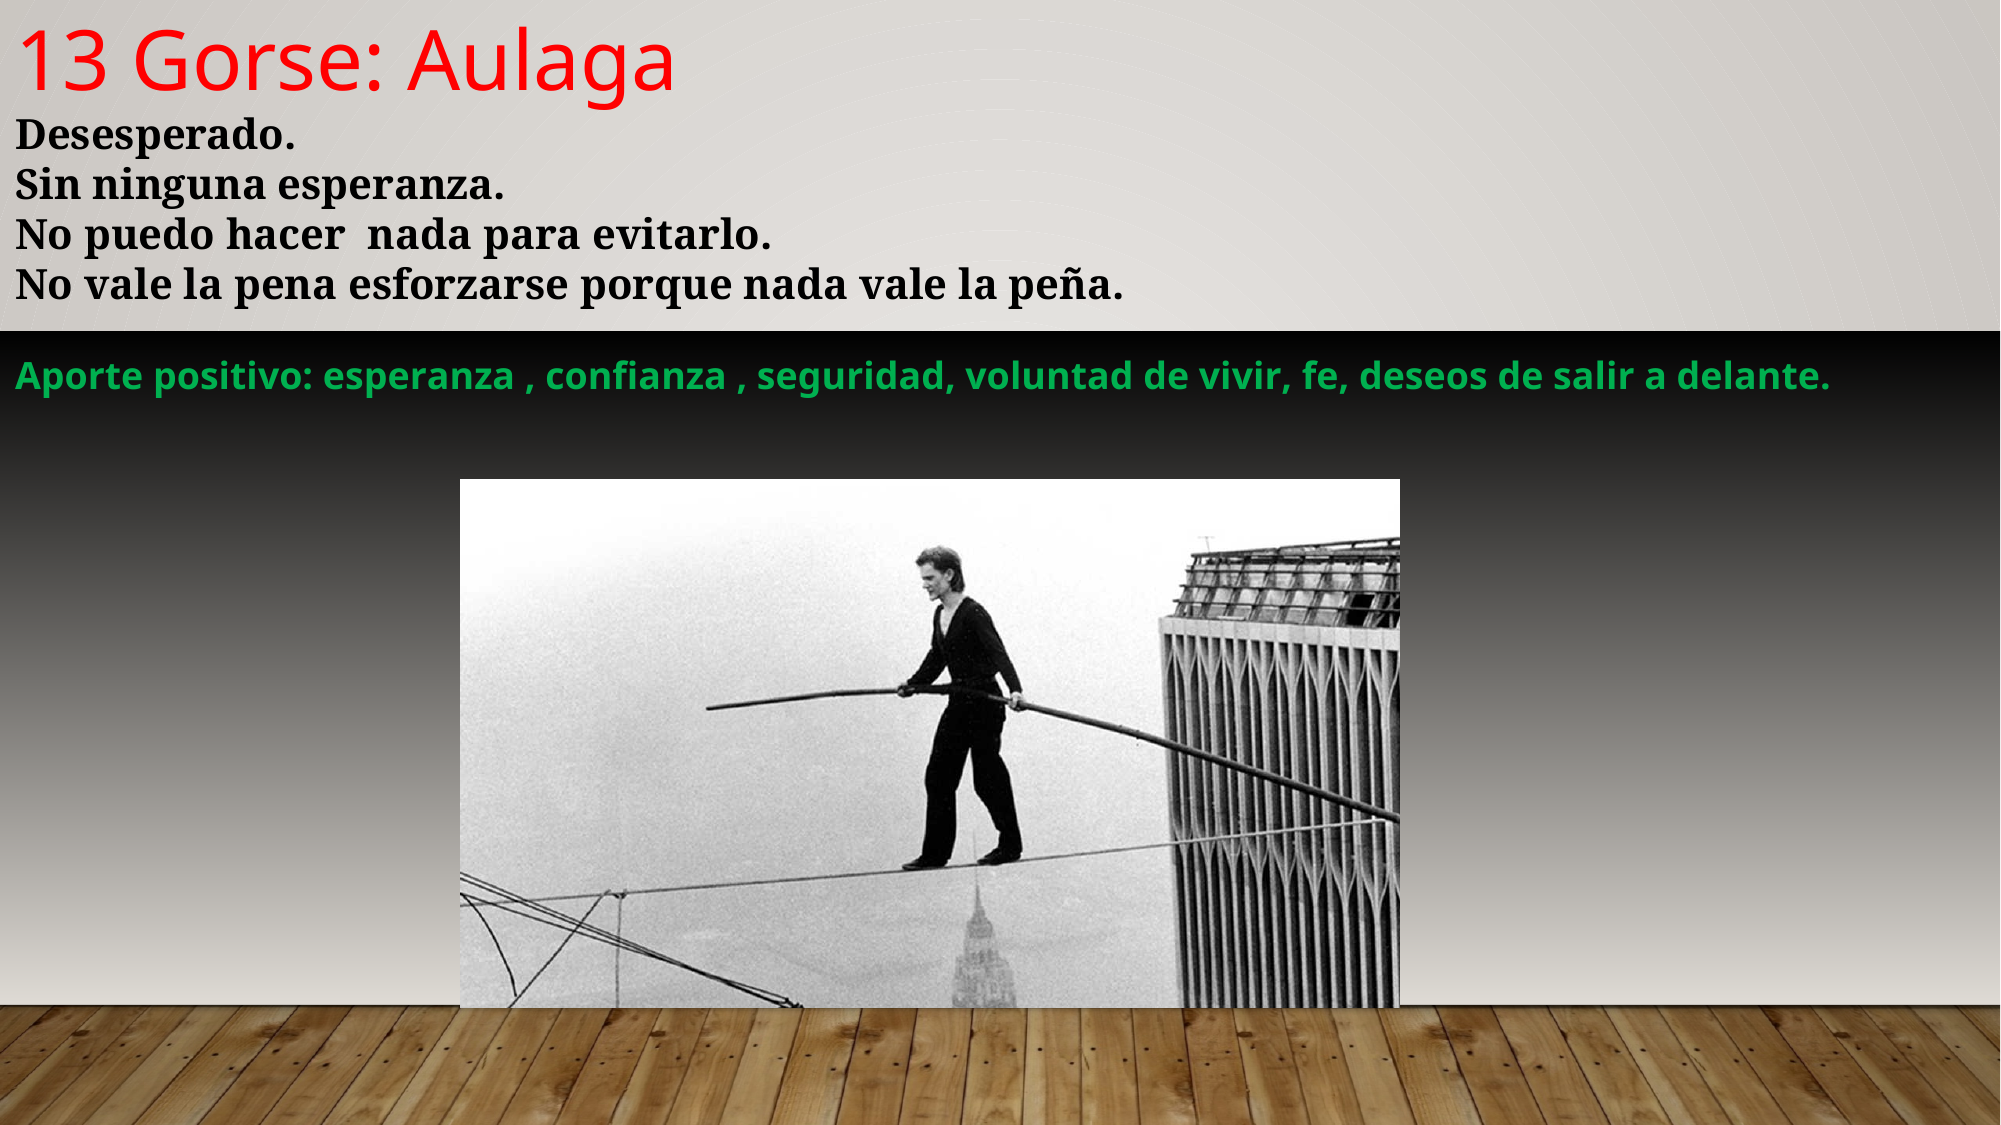

13 Gorse: Aulaga
Desesperado.
Sin ninguna esperanza.
No puedo hacer nada para evitarlo.
No vale la pena esforzarse porque nada vale la peña.
Aporte positivo: esperanza , confianza , seguridad, voluntad de vivir, fe, deseos de salir a delante.